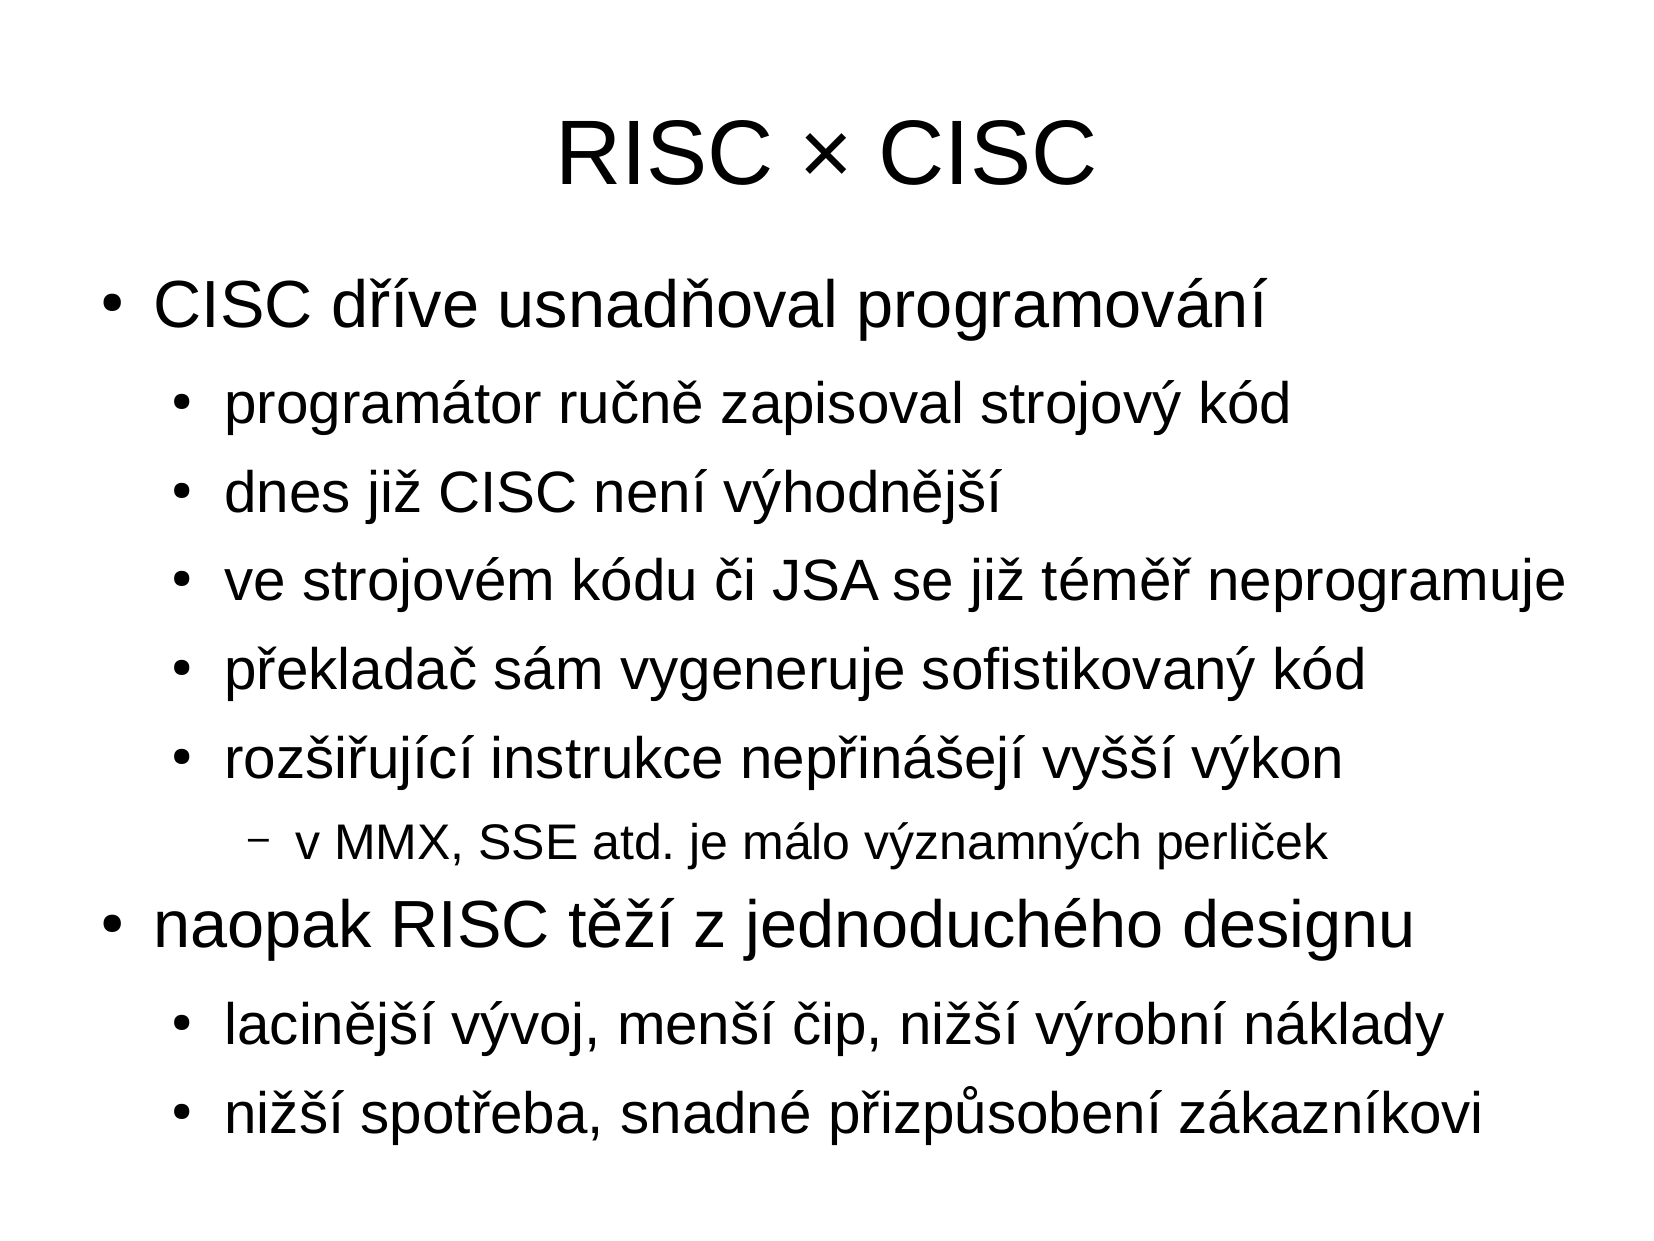

# RISC × CISC
CISC dříve usnadňoval programování
programátor ručně zapisoval strojový kód
dnes již CISC není výhodnější
ve strojovém kódu či JSA se již téměř neprogramuje
překladač sám vygeneruje sofistikovaný kód
rozšiřující instrukce nepřinášejí vyšší výkon
v MMX, SSE atd. je málo významných perliček
naopak RISC těží z jednoduchého designu
lacinější vývoj, menší čip, nižší výrobní náklady
nižší spotřeba, snadné přizpůsobení zákazníkovi